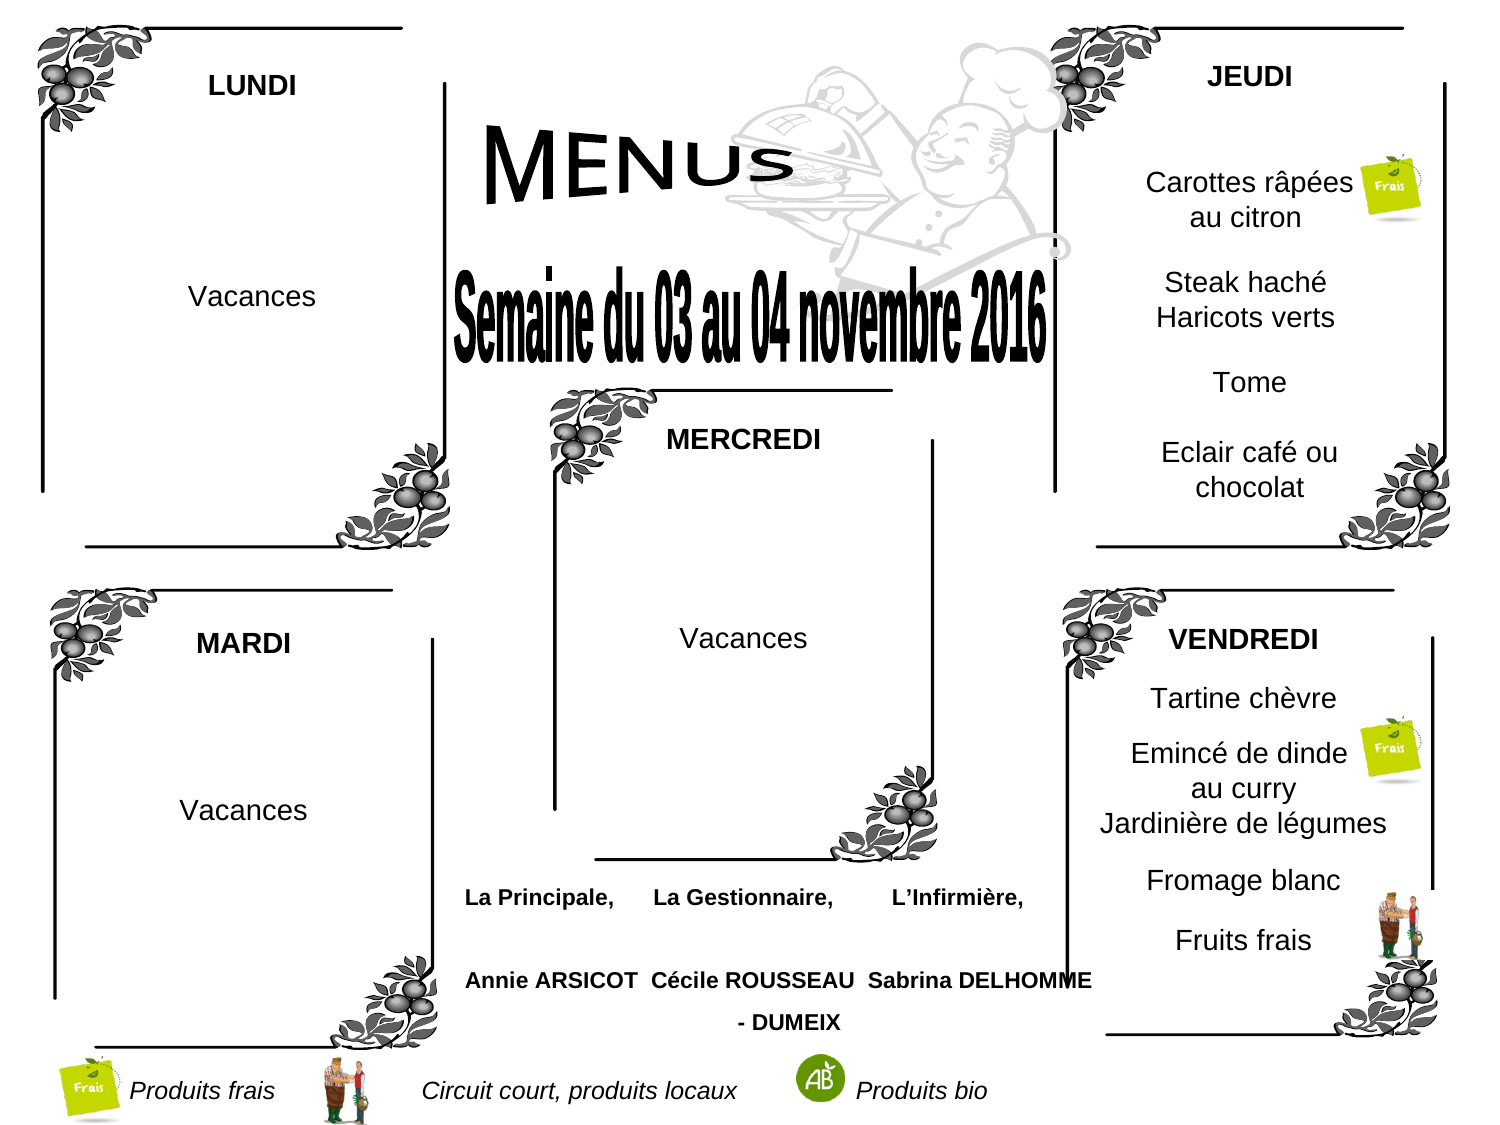

| JEUDI Carottes râpées au citron Steak haché Haricots verts Tome Eclair café ou chocolat |
| --- |
| |
| LUNDI Vacances |
| --- |
| |
MENUS
Semaine du 03 au 04 novembre 2016
| MERCREDI Vacances |
| --- |
| MARDI Vacances |
| --- |
| VENDREDI Tartine chèvre Emincé de dinde au curry Jardinière de légumes Fromage blanc Fruits frais |
| --- |
La Principale, La Gestionnaire, L’Infirmière,
Annie ARSICOT Cécile ROUSSEAU Sabrina DELHOMME
 - DUMEIX
 Produits frais Circuit court, produits locaux Produits bio